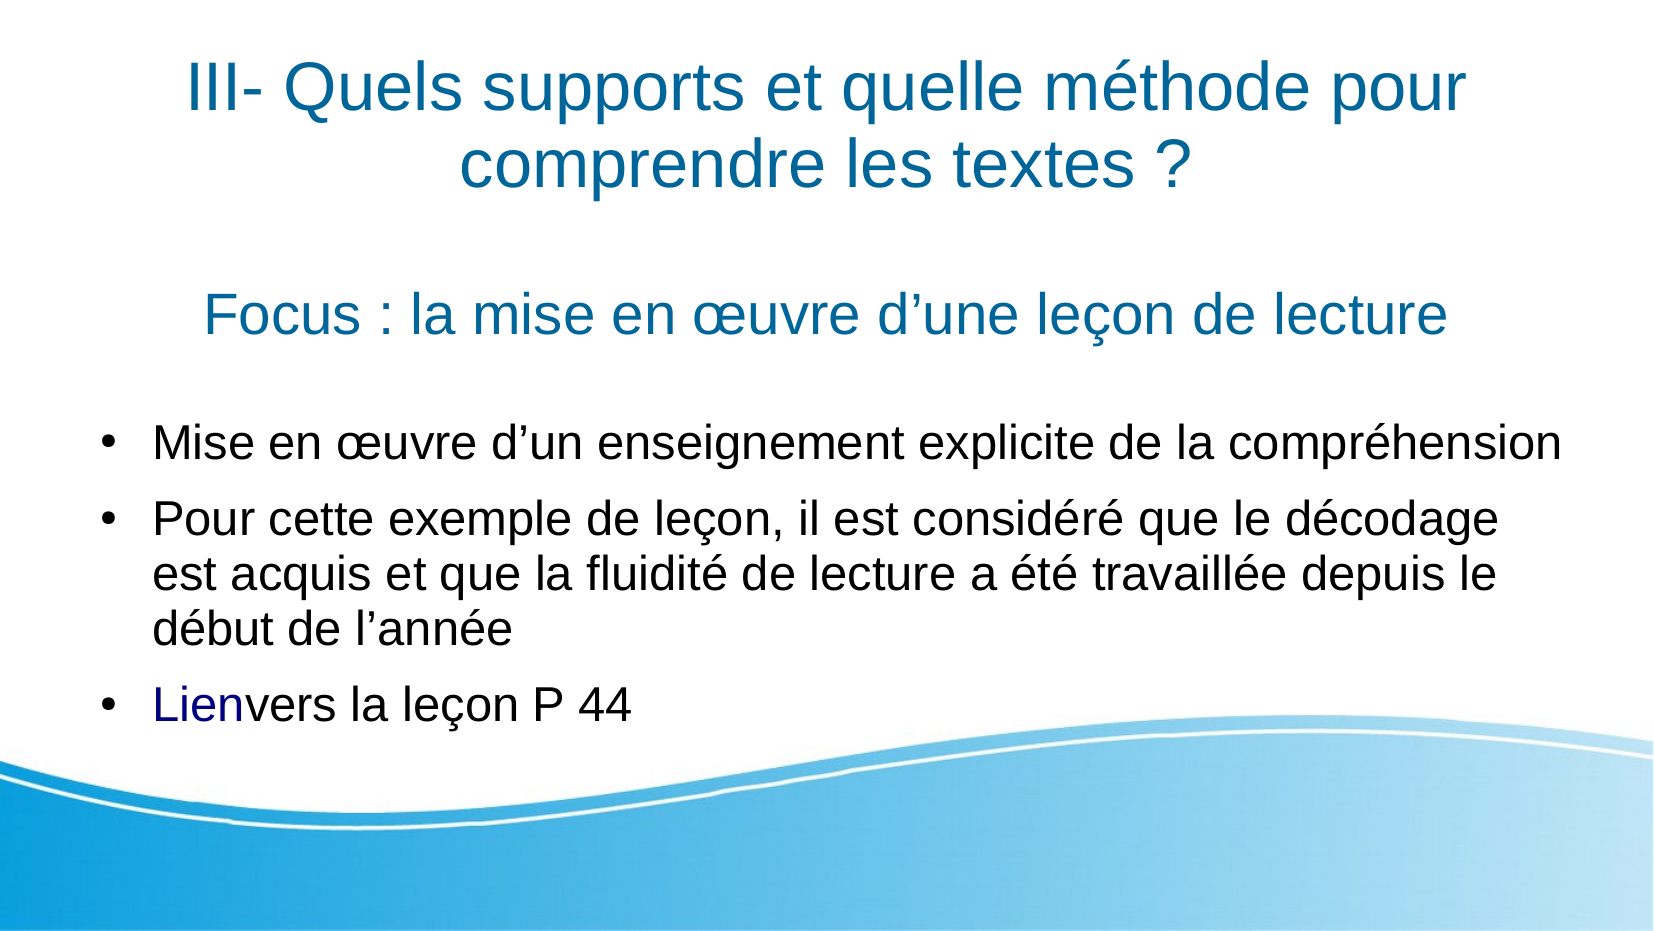

# III- Quels supports et quelle méthode pour comprendre les textes ?
Focus : la mise en œuvre d’une leçon de lecture
Mise en œuvre d’un enseignement explicite de la compréhension
Pour cette exemple de leçon, il est considéré que le décodage est acquis et que la fluidité de lecture a été travaillée depuis le début de l’année
Lienvers la leçon P 44